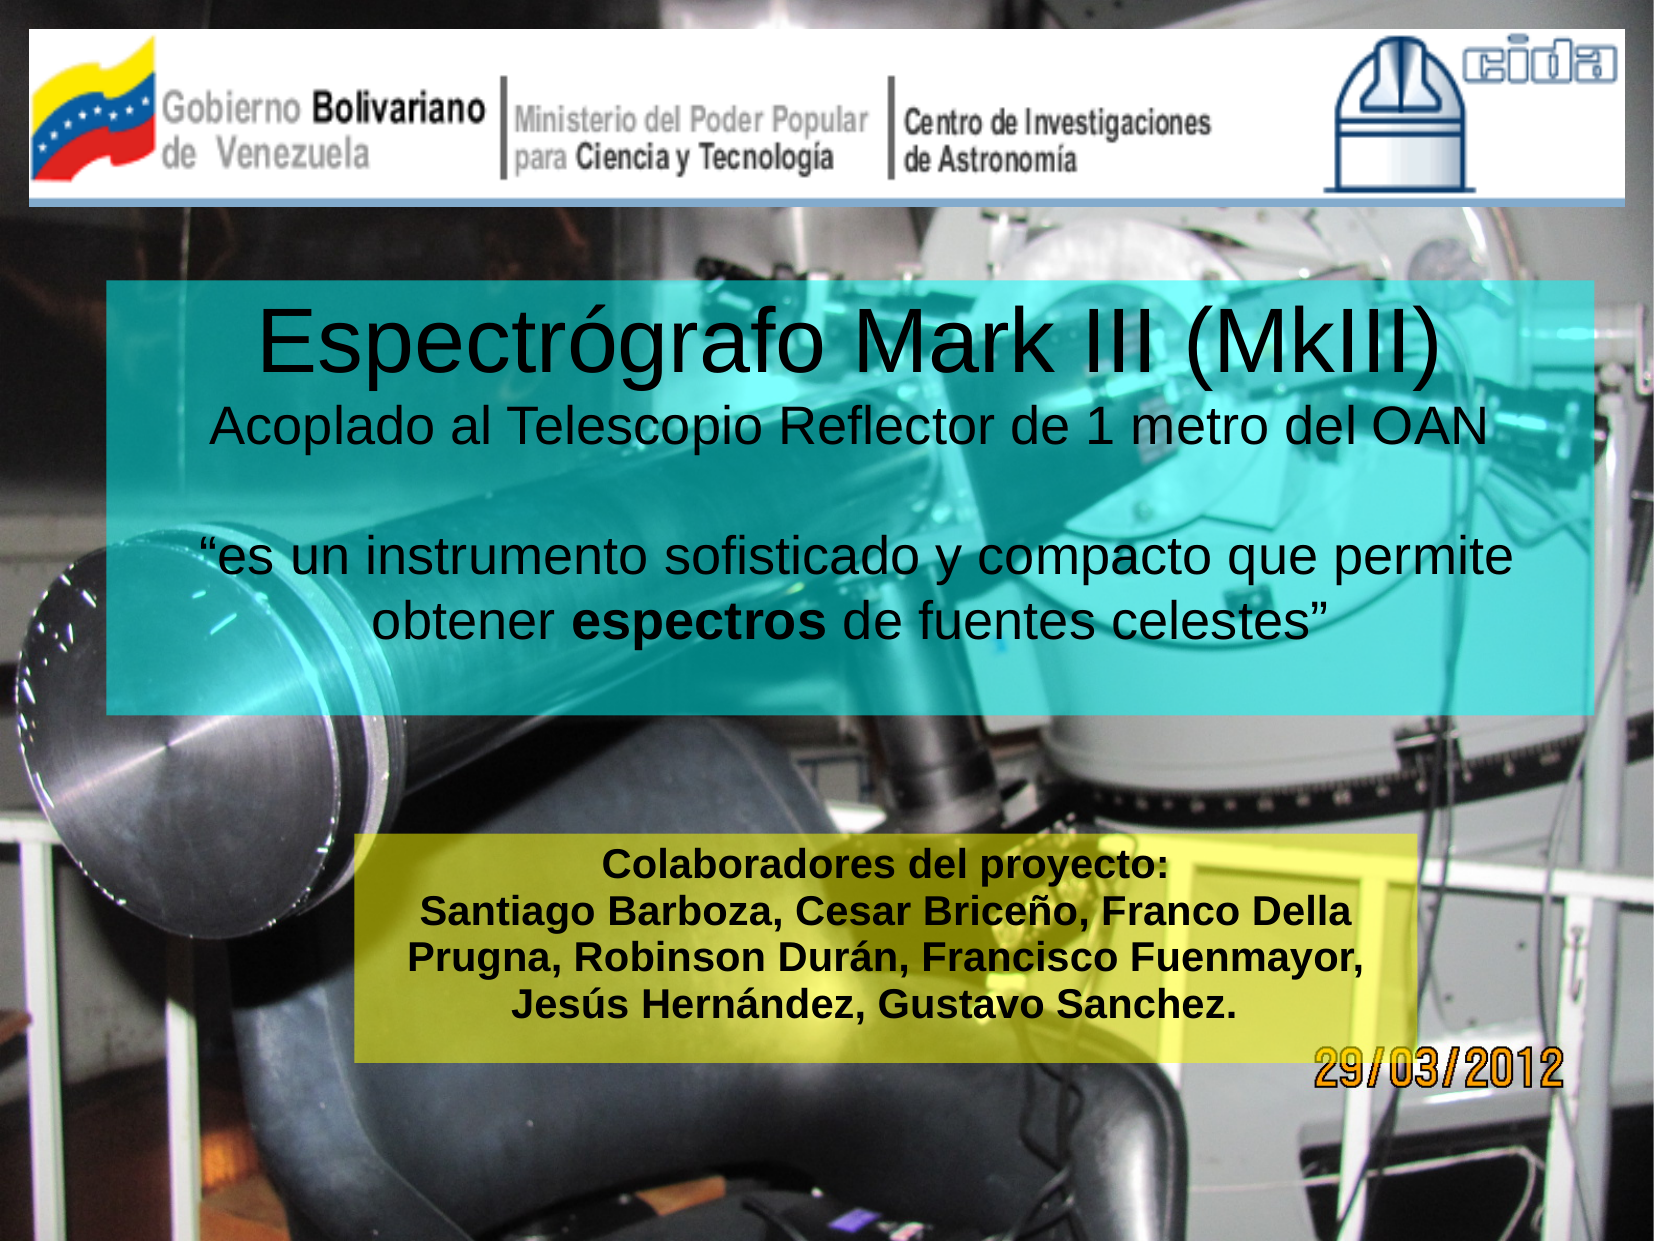

# Espectrógrafo Mark III (MkIII) Acoplado al Telescopio Reflector de 1 metro del OAN “es un instrumento sofisticado y compacto que permite obtener espectros de fuentes celestes”
Colaboradores del proyecto:
Santiago Barboza, Cesar Briceño, Franco Della Prugna, Robinson Durán, Francisco Fuenmayor, Jesús Hernández, Gustavo Sanchez.